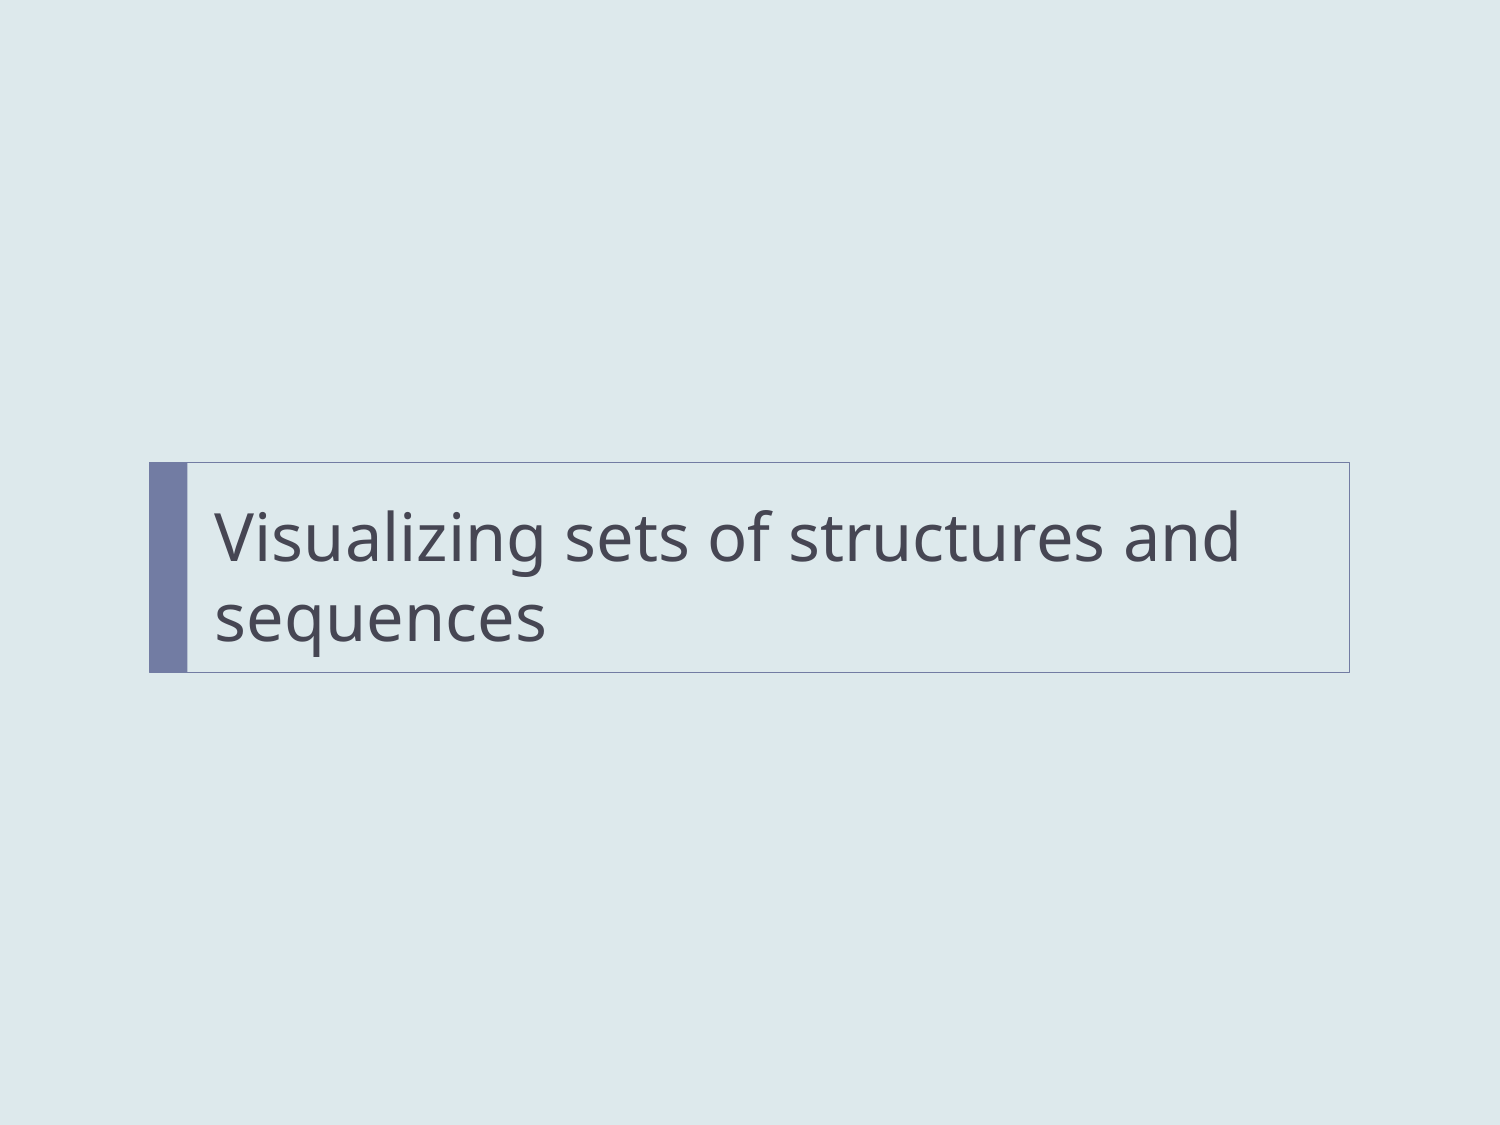

# Visualizing sets of structures and sequences
Benasque RNA